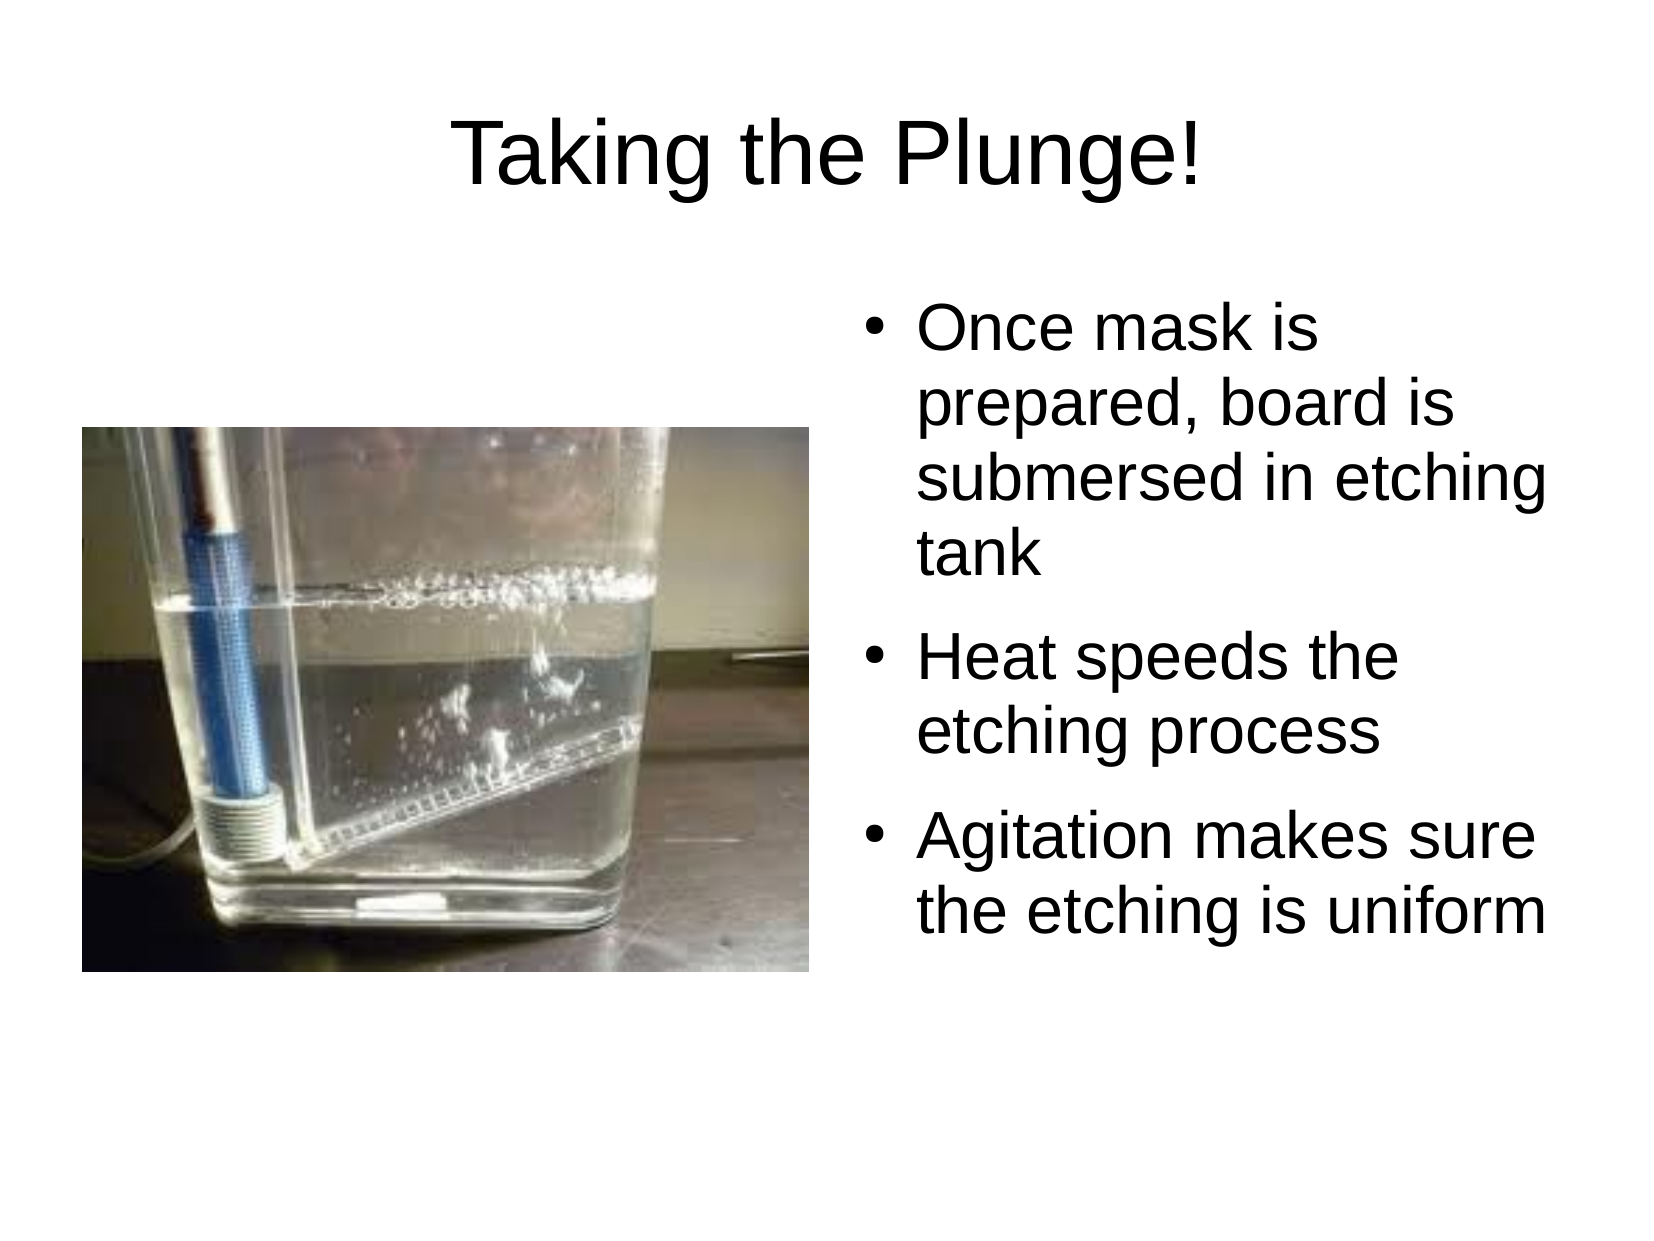

# Taking the Plunge!
Once mask is prepared, board is submersed in etching tank
Heat speeds the etching process
Agitation makes sure the etching is uniform